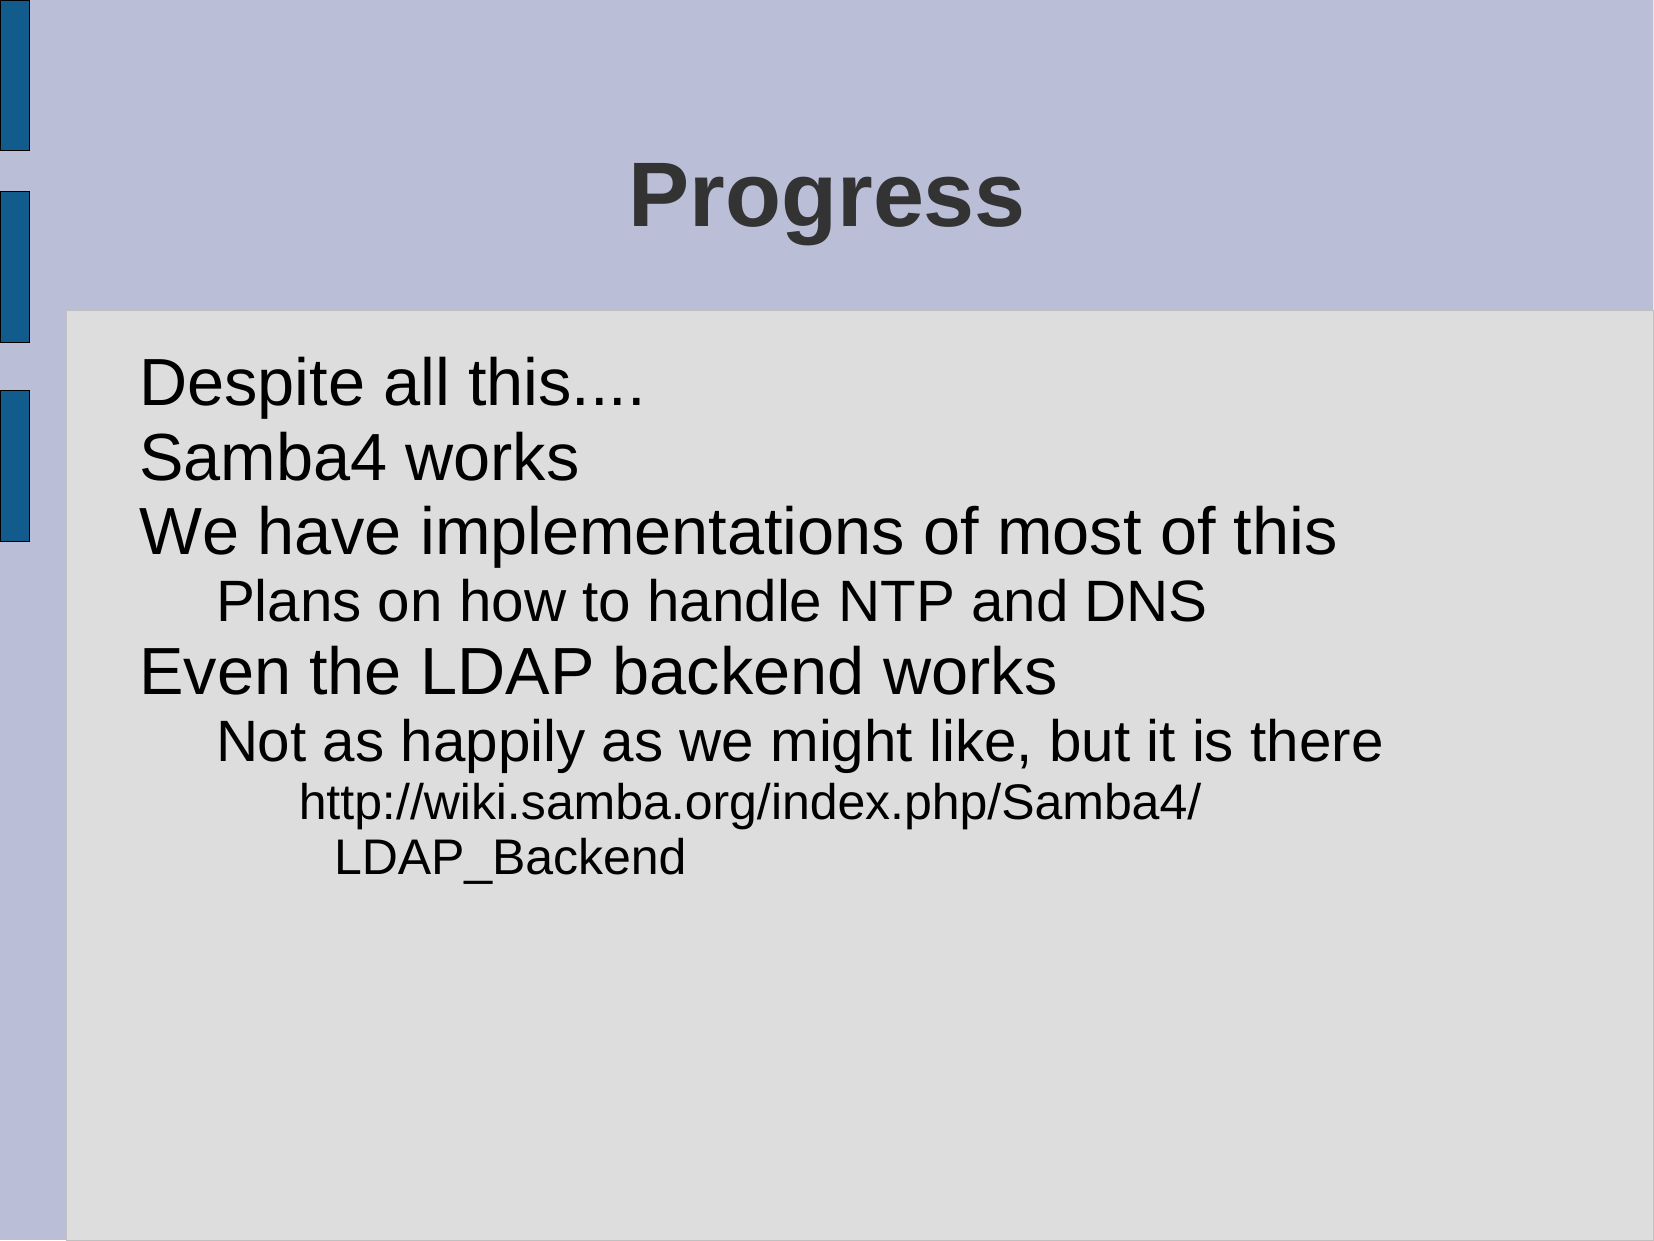

# Progress
Despite all this....
Samba4 works
We have implementations of most of this
Plans on how to handle NTP and DNS
Even the LDAP backend works
Not as happily as we might like, but it is there
http://wiki.samba.org/index.php/Samba4/LDAP_Backend